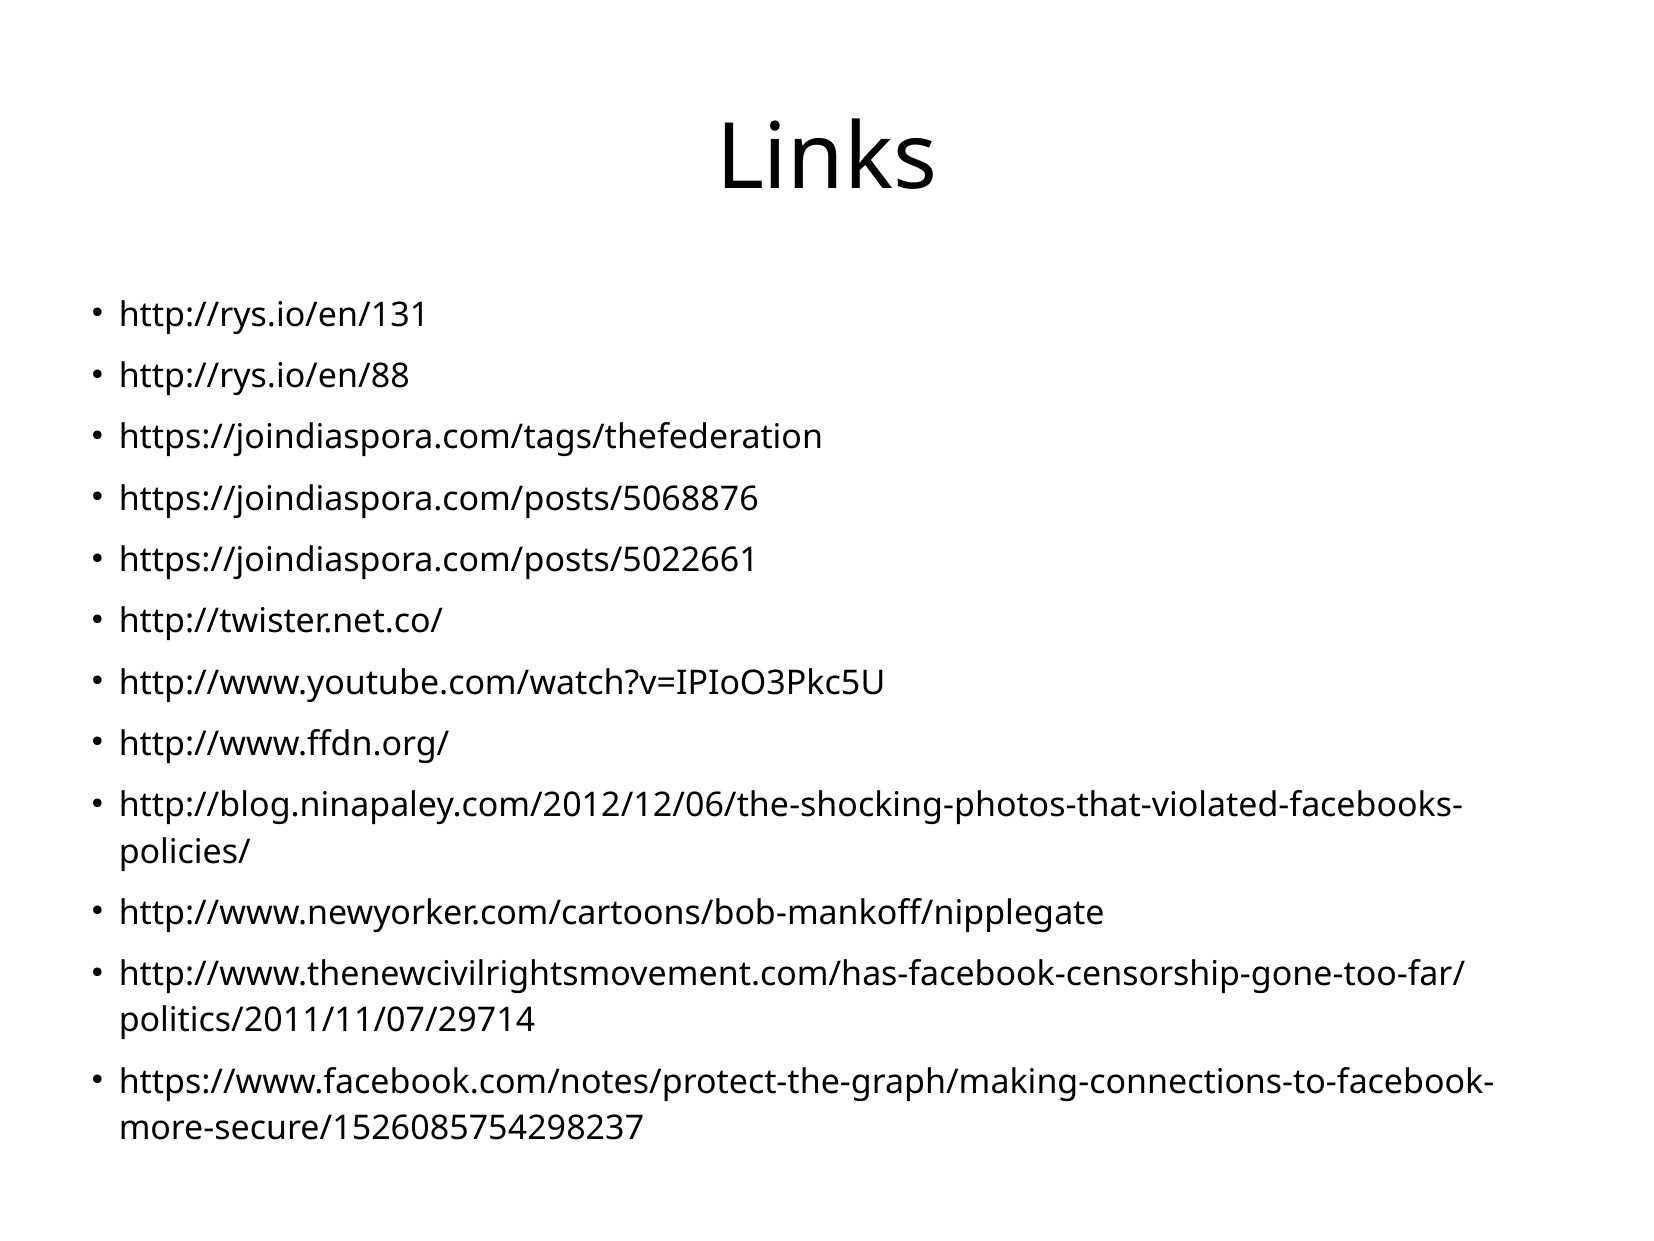

# Links
http://rys.io/en/131
http://rys.io/en/88
https://joindiaspora.com/tags/thefederation
https://joindiaspora.com/posts/5068876
https://joindiaspora.com/posts/5022661
http://twister.net.co/
http://www.youtube.com/watch?v=IPIoO3Pkc5U
http://www.ffdn.org/
http://blog.ninapaley.com/2012/12/06/the-shocking-photos-that-violated-facebooks-policies/
http://www.newyorker.com/cartoons/bob-mankoff/nipplegate
http://www.thenewcivilrightsmovement.com/has-facebook-censorship-gone-too-far/politics/2011/11/07/29714
https://www.facebook.com/notes/protect-the-graph/making-connections-to-facebook-more-secure/1526085754298237